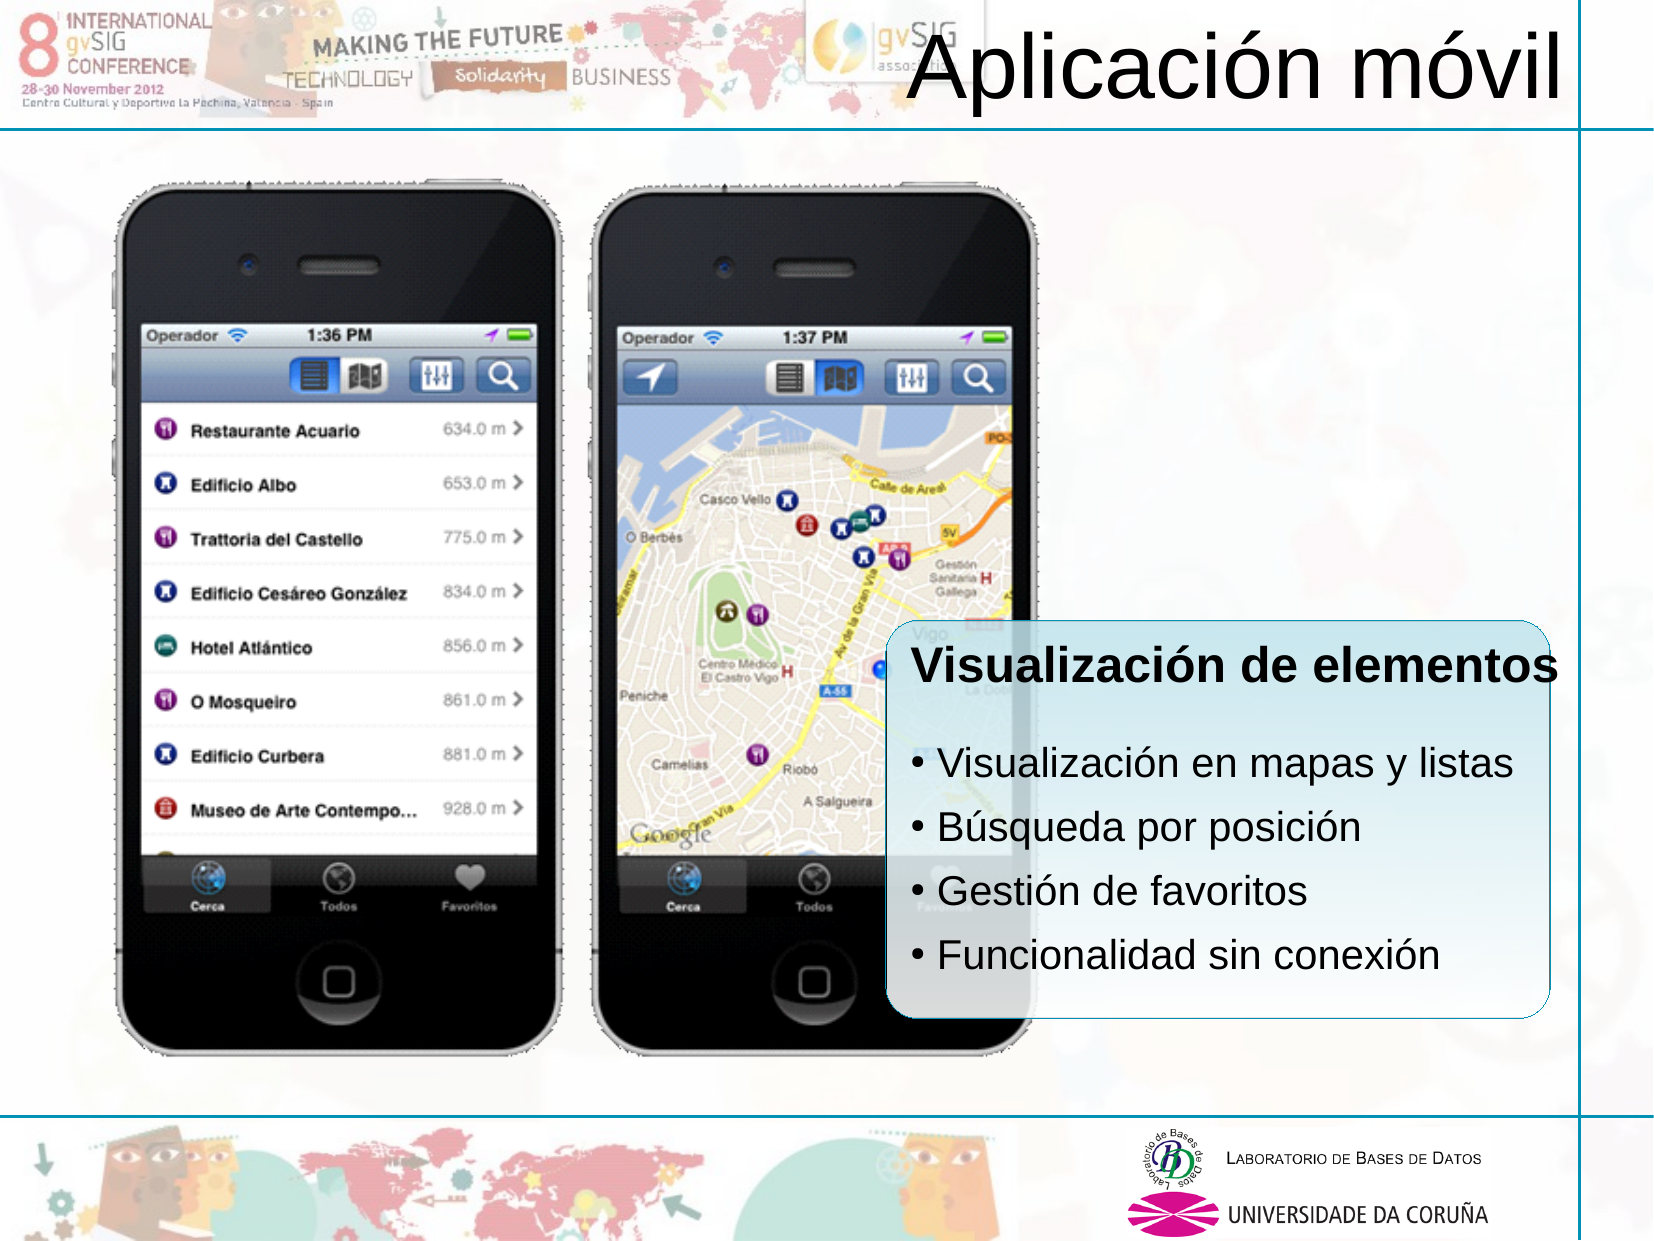

# Aplicación móvil
Visualización de elementos
 Visualización en mapas y listas
 Búsqueda por posición
 Gestión de favoritos
 Funcionalidad sin conexión